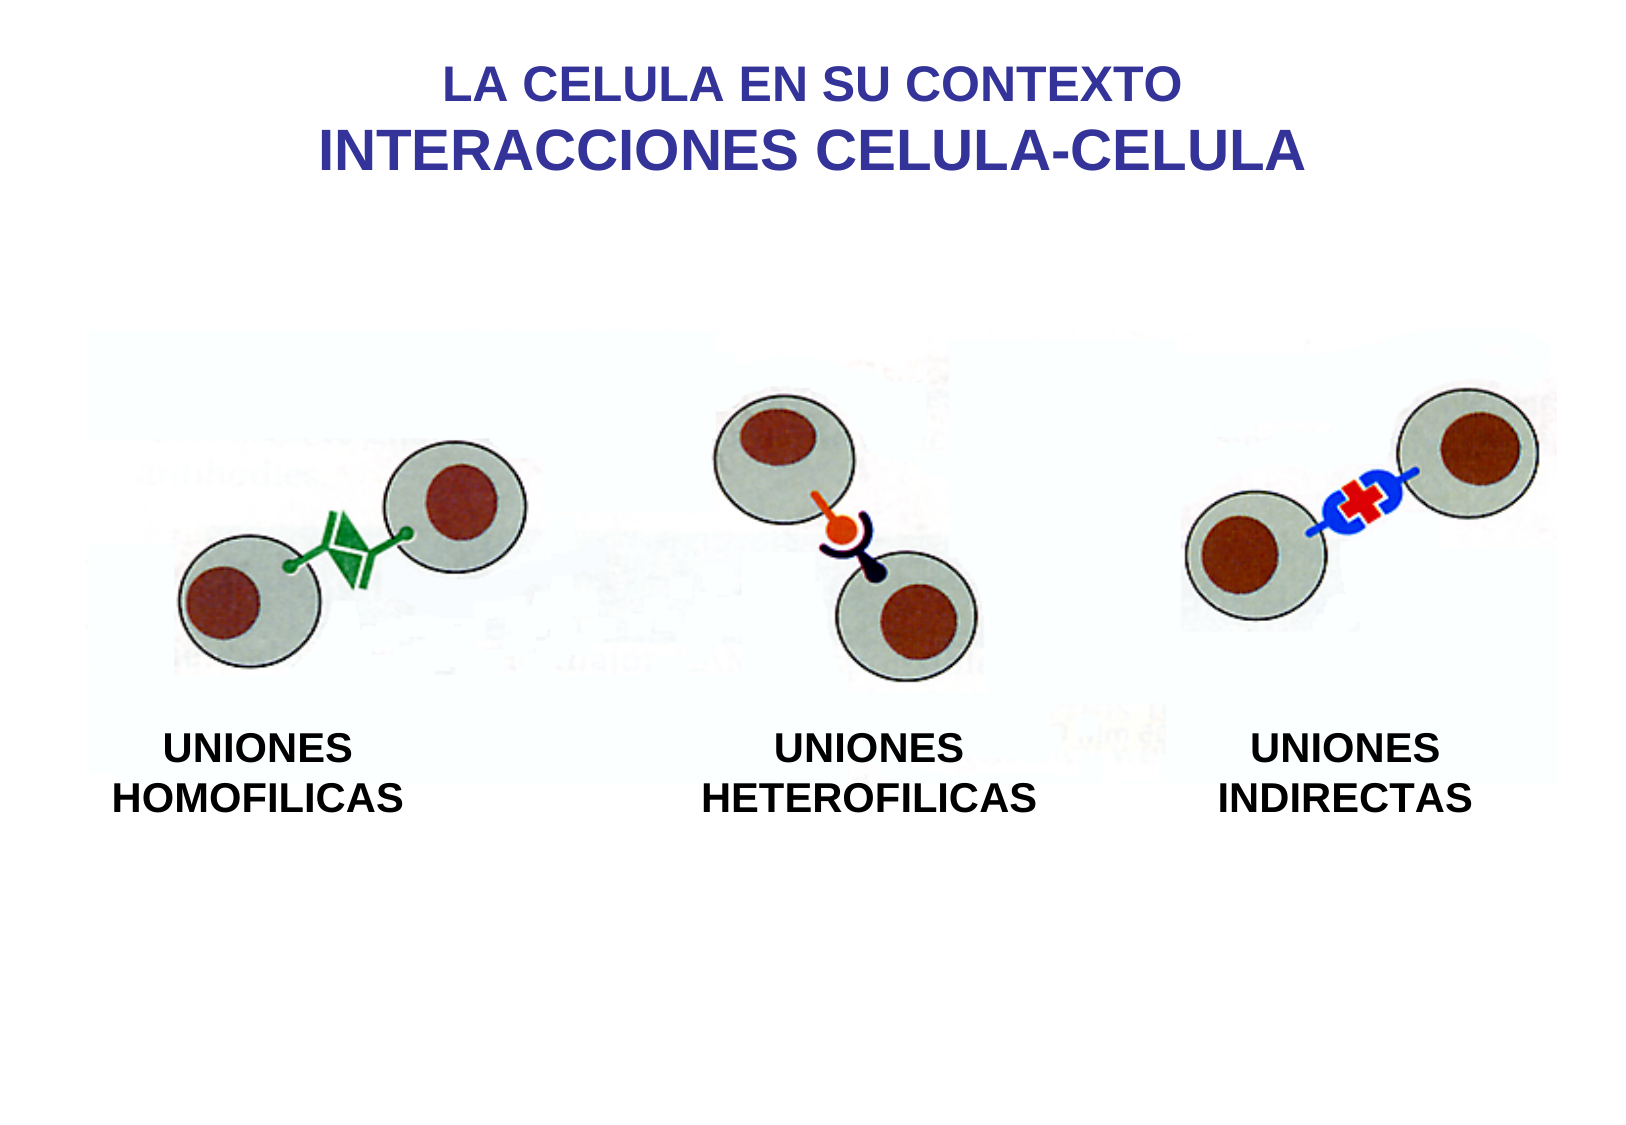

LA CELULA EN SU CONTEXTO
INTERACCIONES CELULA-CELULA
UNIONES HOMOFILICAS
UNIONES HETEROFILICAS
UNIONES INDIRECTAS